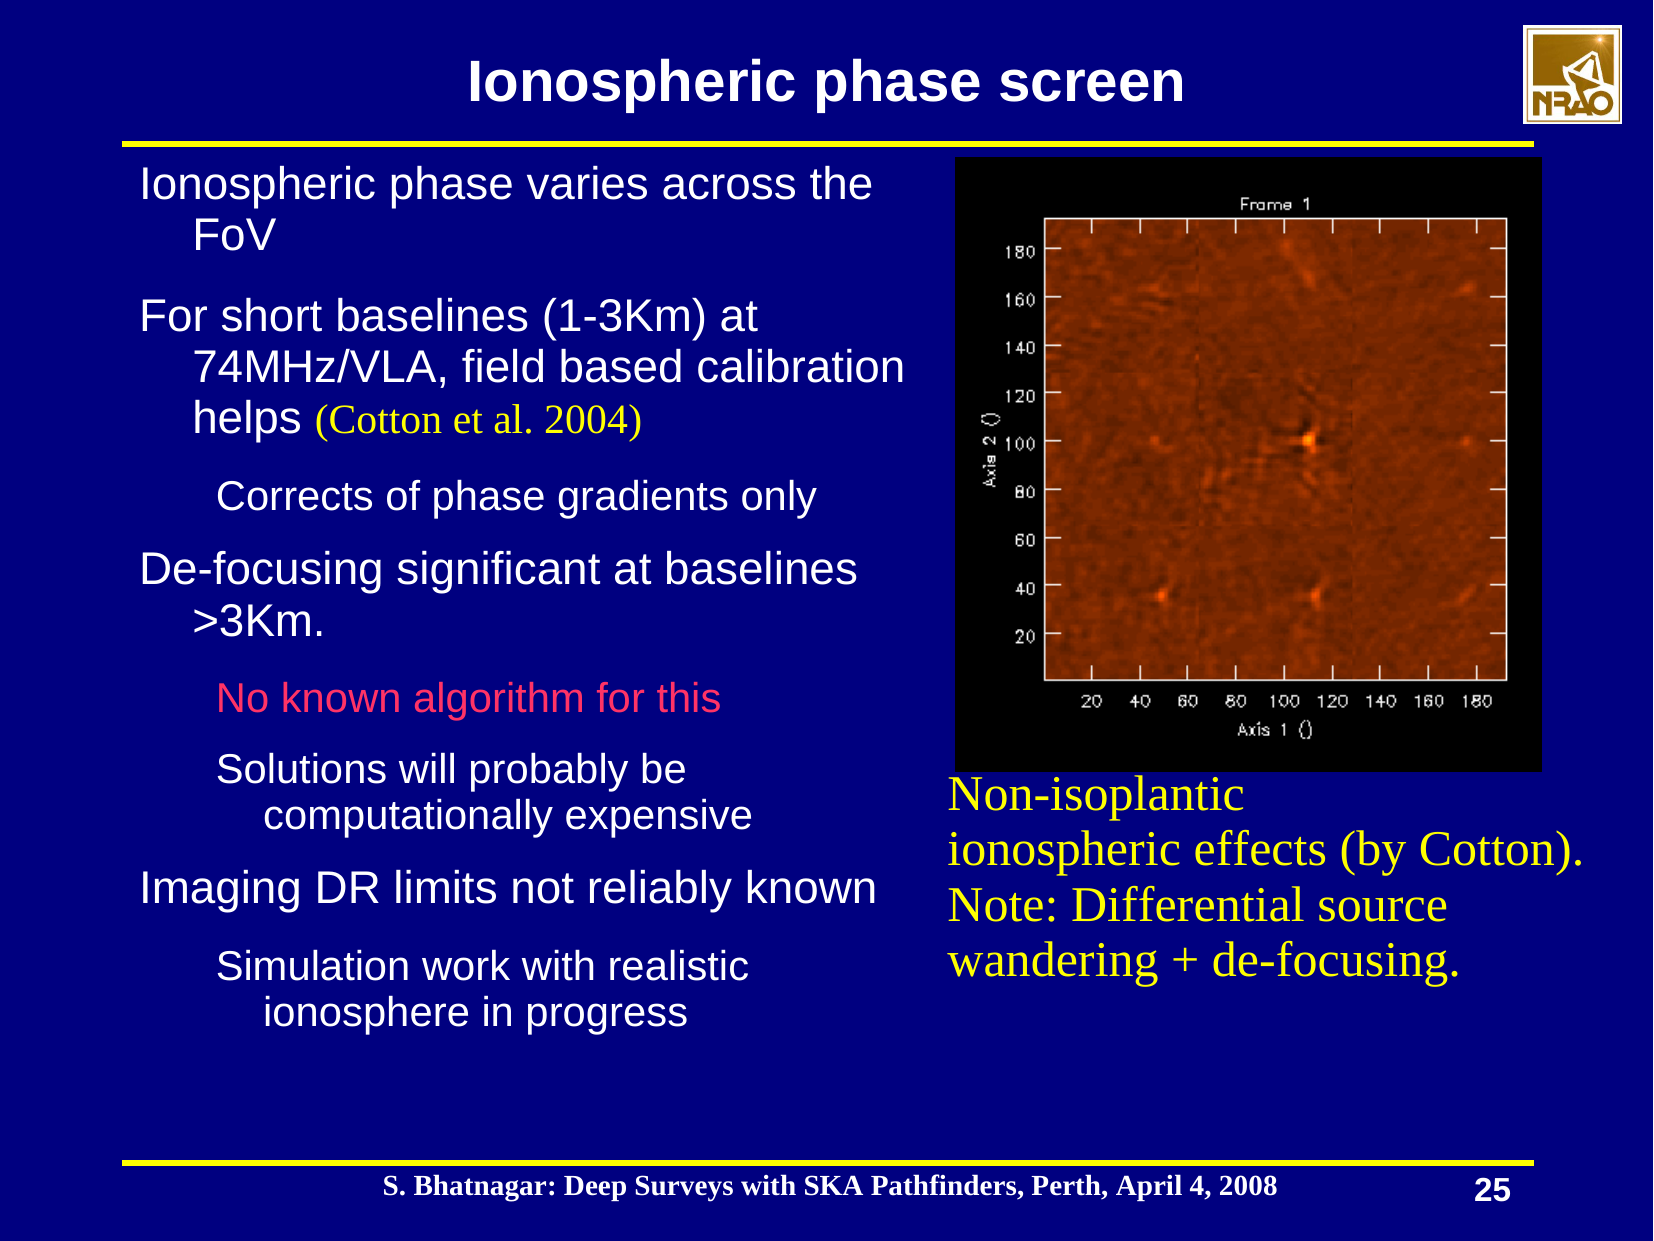

# Ionospheric phase screen
Ionospheric phase varies across the FoV
For short baselines (1-3Km) at 74MHz/VLA, field based calibration helps (Cotton et al. 2004)
Corrects of phase gradients only
De-focusing significant at baselines >3Km.
No known algorithm for this
Solutions will probably be computationally expensive
Imaging DR limits not reliably known
Simulation work with realistic ionosphere in progress
Non-isoplantic
ionospheric effects (by Cotton).
Note: Differential source
wandering + de-focusing.